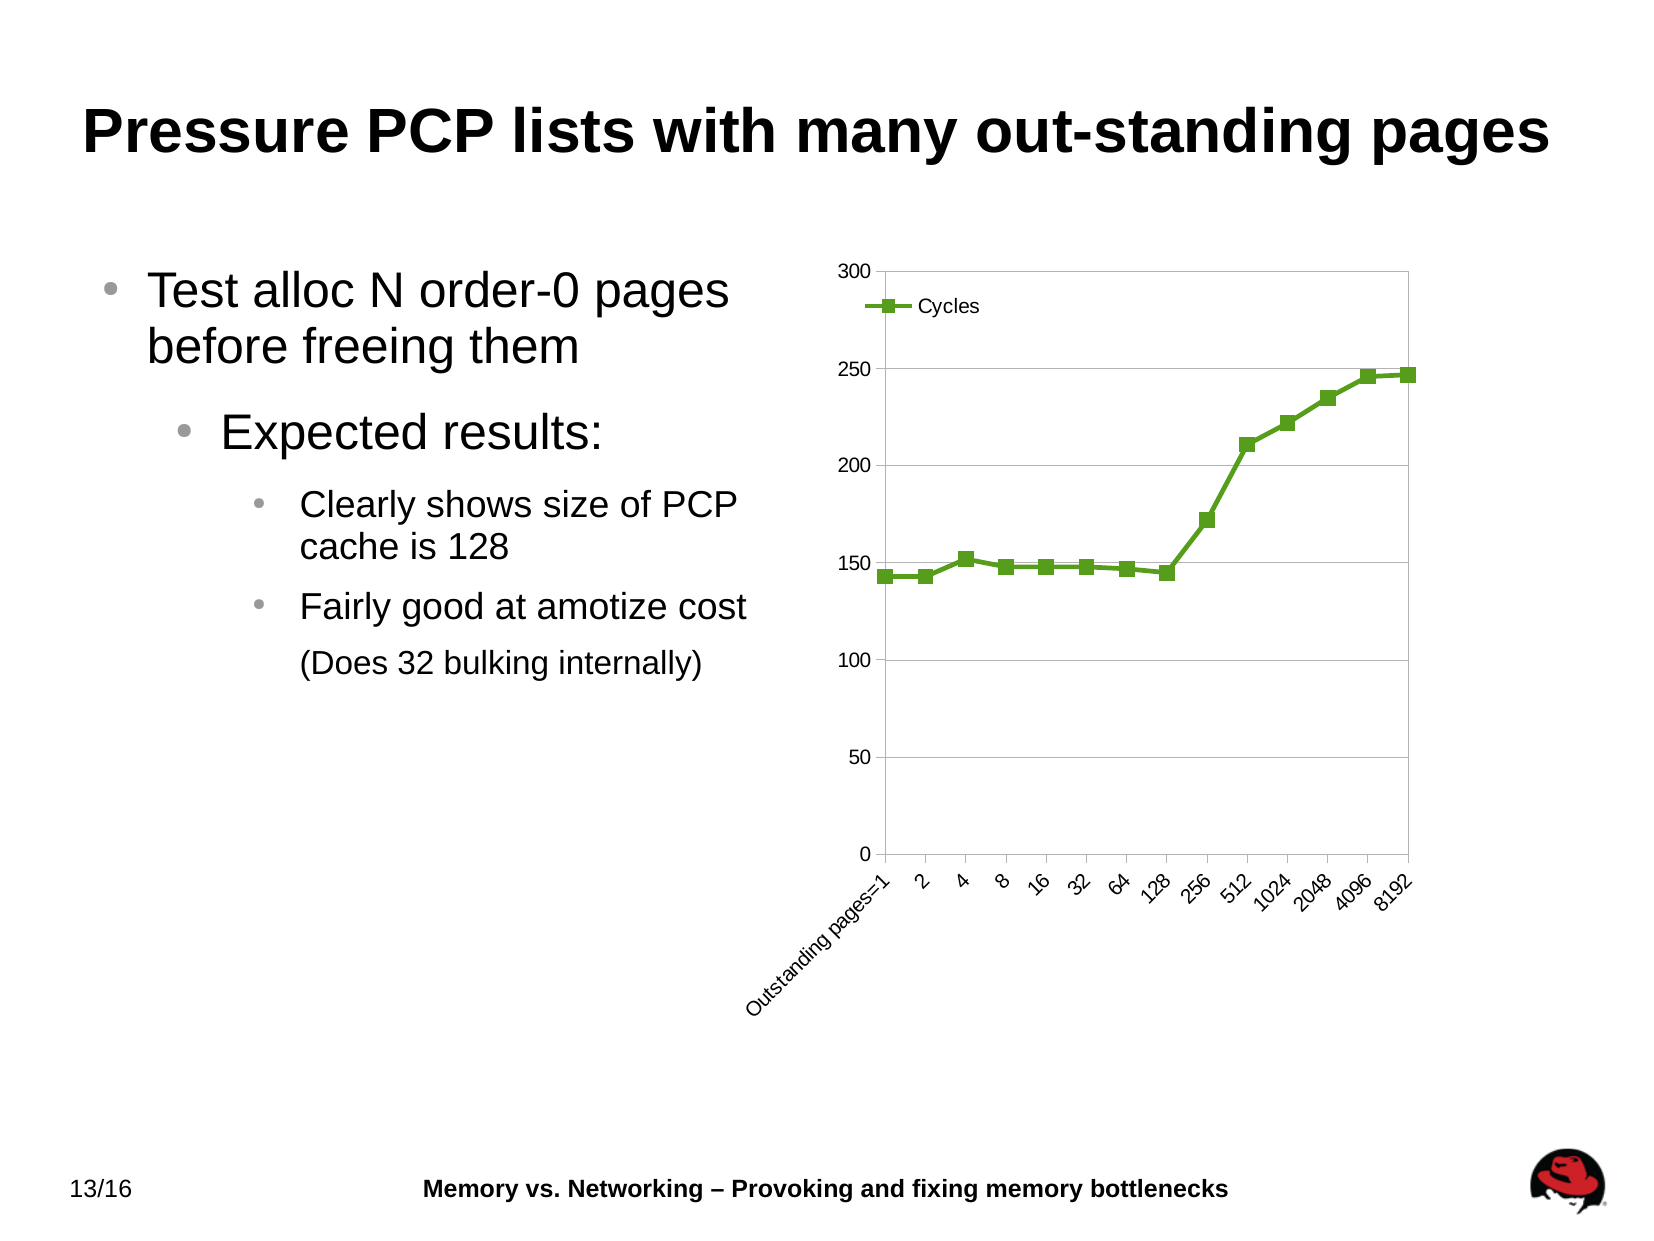

# Pressure PCP lists with many out-standing pages
### Chart
| Category | Cycles |
|---|---|
| Outstanding pages=1 | 143.0 |
| 2 | 143.0 |
| 4 | 152.0 |
| 8 | 148.0 |
| 16 | 148.0 |
| 32 | 148.0 |
| 64 | 147.0 |
| 128 | 145.0 |
| 256 | 172.0 |
| 512 | 211.0 |
| 1024 | 222.0 |
| 2048 | 235.0 |
| 4096 | 246.0 |
| 8192 | 247.0 |Test alloc N order-0 pages before freeing them
Expected results:
Clearly shows size of PCP cache is 128
Fairly good at amotize cost
(Does 32 bulking internally)